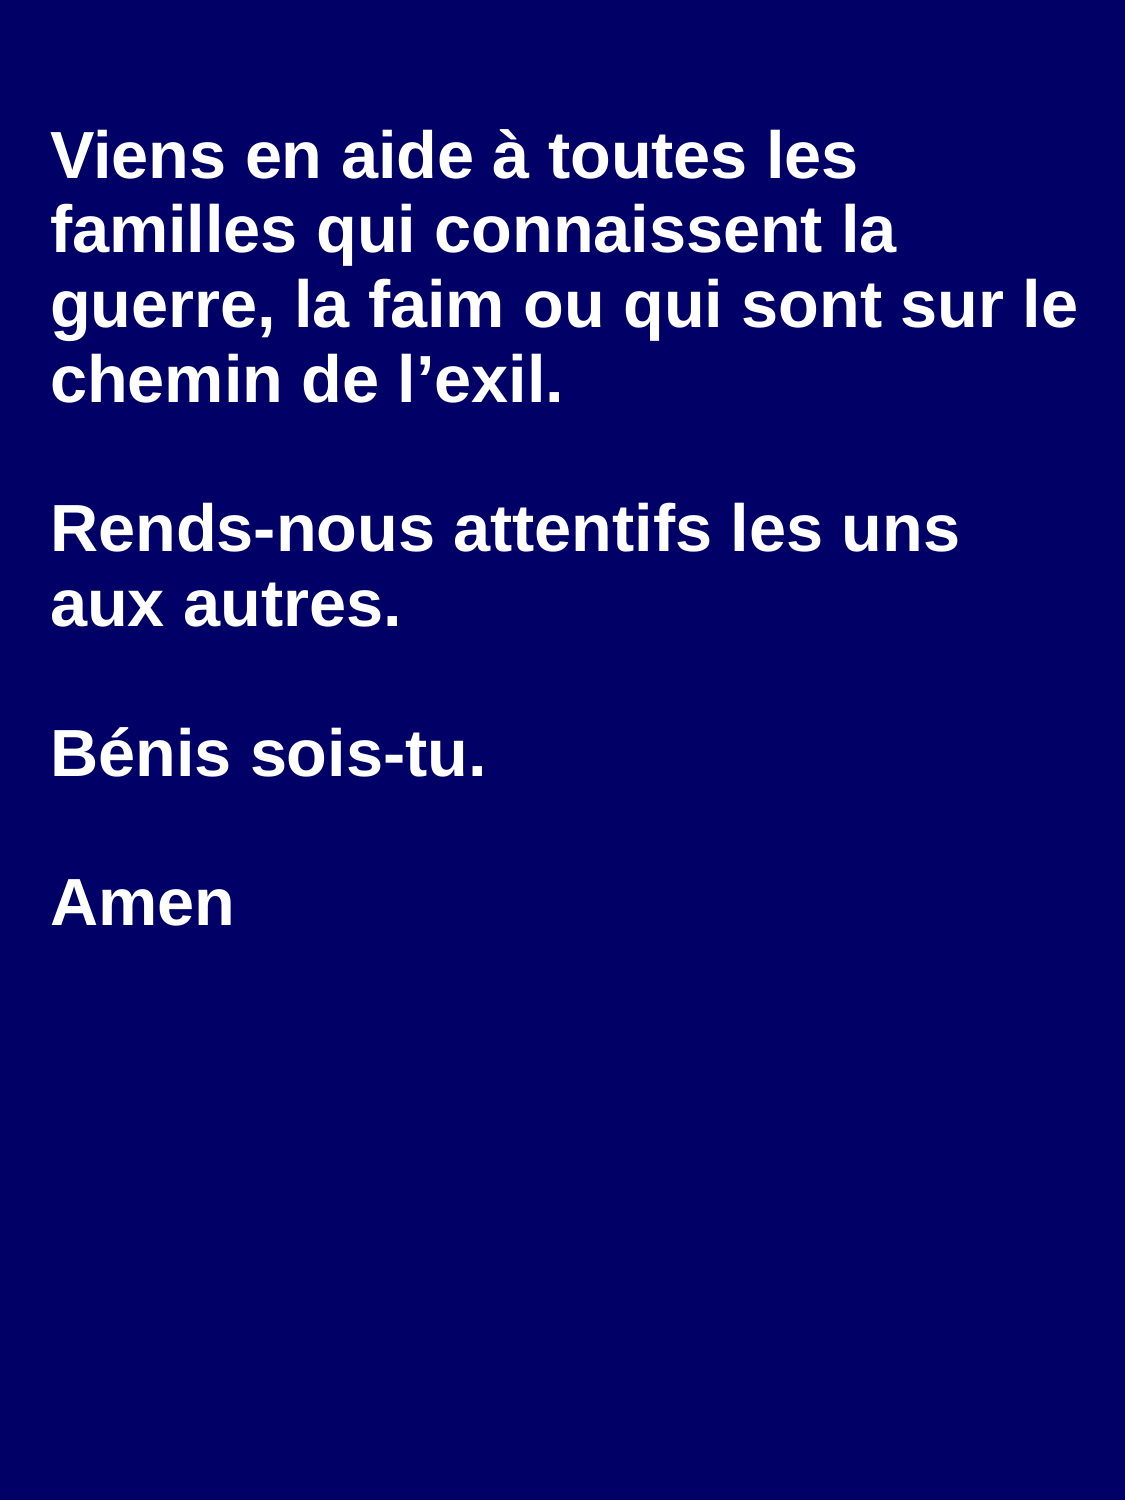

Viens en aide à toutes les familles qui connaissent la guerre, la faim ou qui sont sur le chemin de l’exil.
Rends-nous attentifs les uns aux autres.
Bénis sois-tu.
Amen